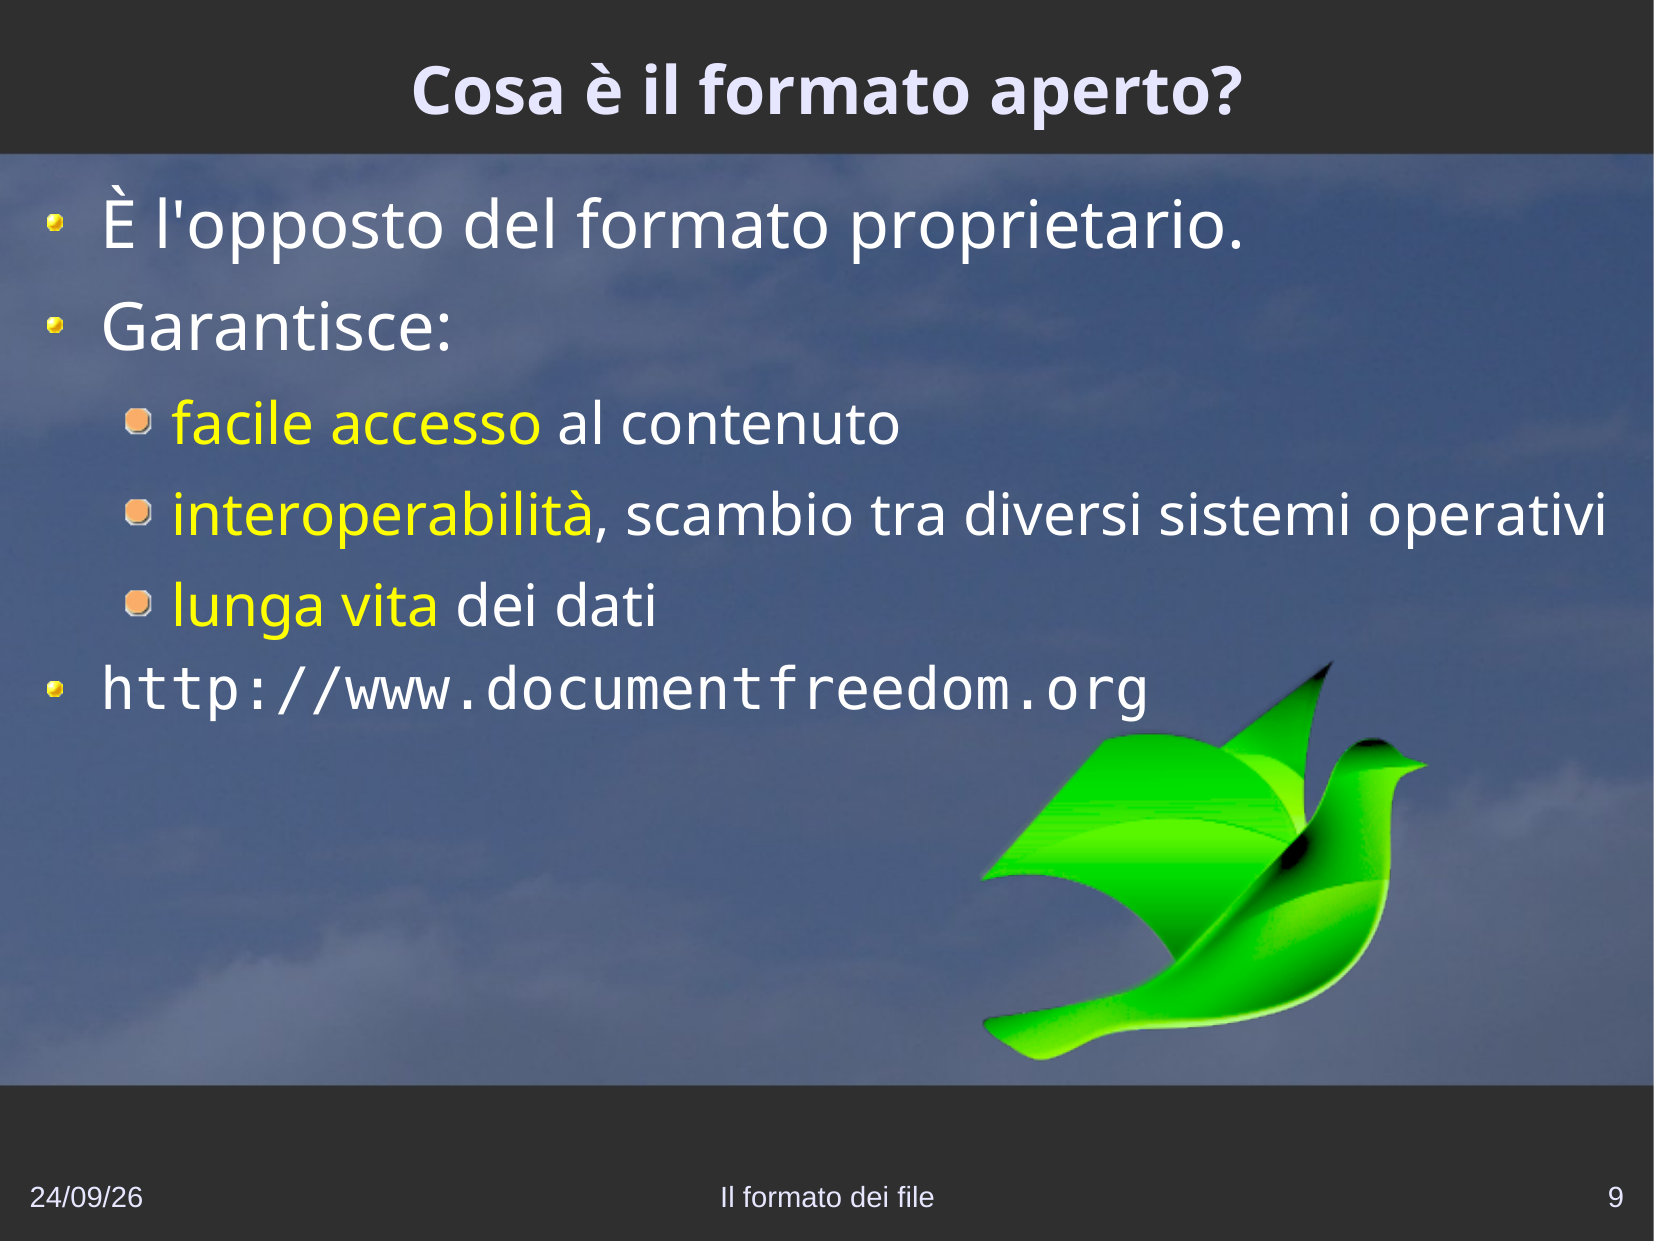

# Cosa è il formato aperto?
È l'opposto del formato proprietario.
Garantisce:
facile accesso al contenuto
interoperabilità, scambio tra diversi sistemi operativi
lunga vita dei dati
http://www.documentfreedom.org
Il formato dei file
9